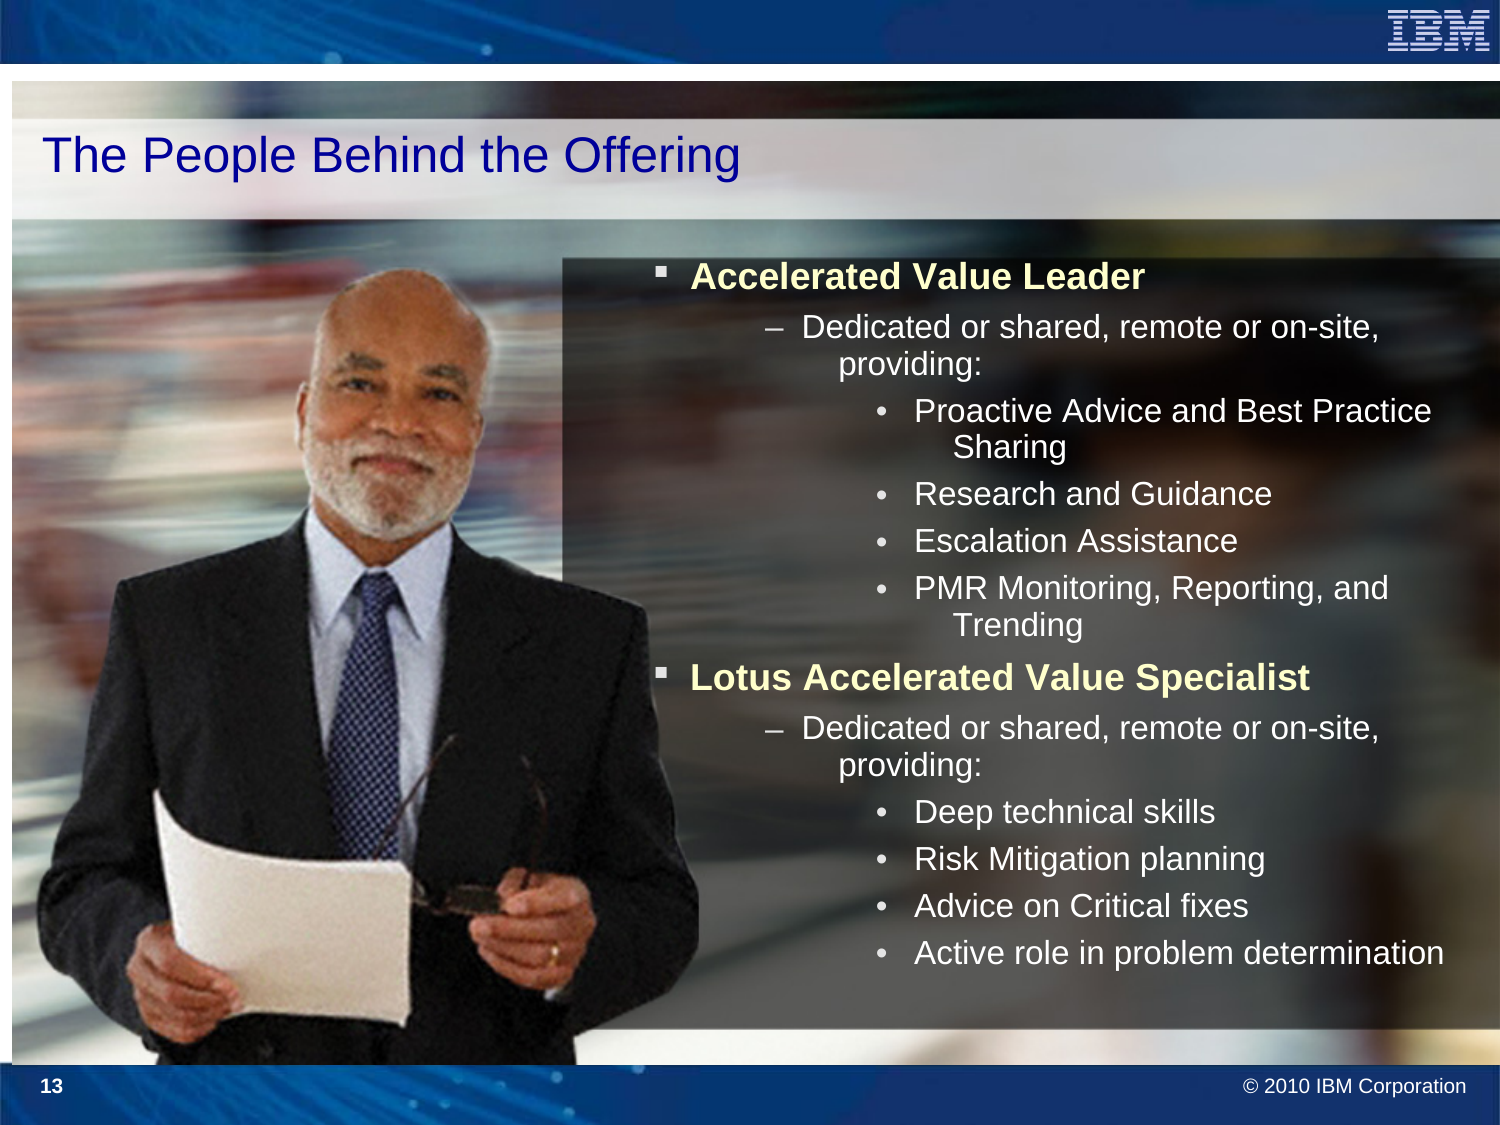

# The People Behind the Offering
Accelerated Value Leader
Dedicated or shared, remote or on-site, providing:
Proactive Advice and Best Practice Sharing
Research and Guidance
Escalation Assistance
PMR Monitoring, Reporting, and Trending
Lotus Accelerated Value Specialist
Dedicated or shared, remote or on-site, providing:
Deep technical skills
Risk Mitigation planning
Advice on Critical fixes
Active role in problem determination
13